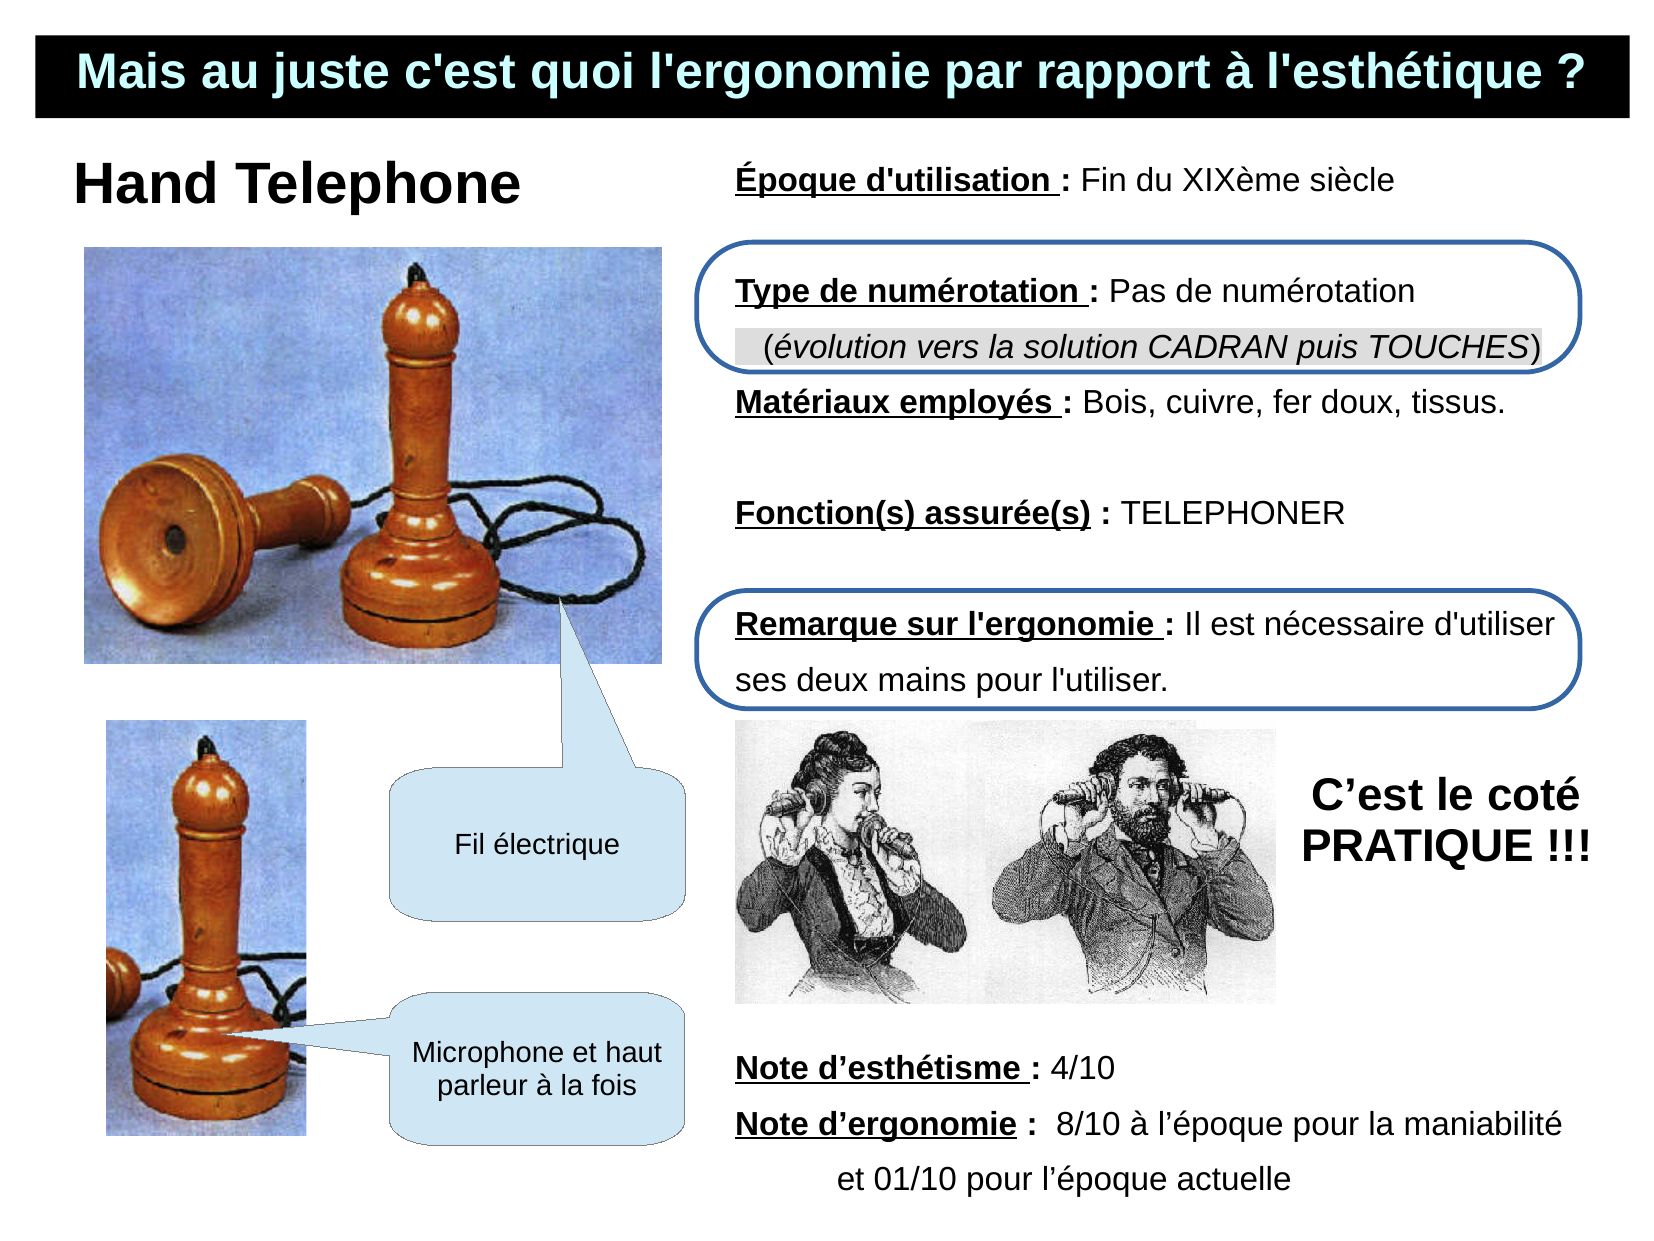

Mais au juste c'est quoi l'ergonomie par rapport à l'esthétique ?
Époque d'utilisation : Fin du XIXème siècle
Type de numérotation : Pas de numérotation
 (évolution vers la solution CADRAN puis TOUCHES)
Matériaux employés : Bois, cuivre, fer doux, tissus.
Fonction(s) assurée(s) : TELEPHONER
Remarque sur l'ergonomie : Il est nécessaire d'utiliser
ses deux mains pour l'utiliser.
Note d’esthétisme : 4/10
Note d’ergonomie : 8/10 à l’époque pour la maniabilité
 et 01/10 pour l’époque actuelle
Hand Telephone
C’est le coté PRATIQUE !!!
Fil électrique
Microphone et haut
parleur à la fois